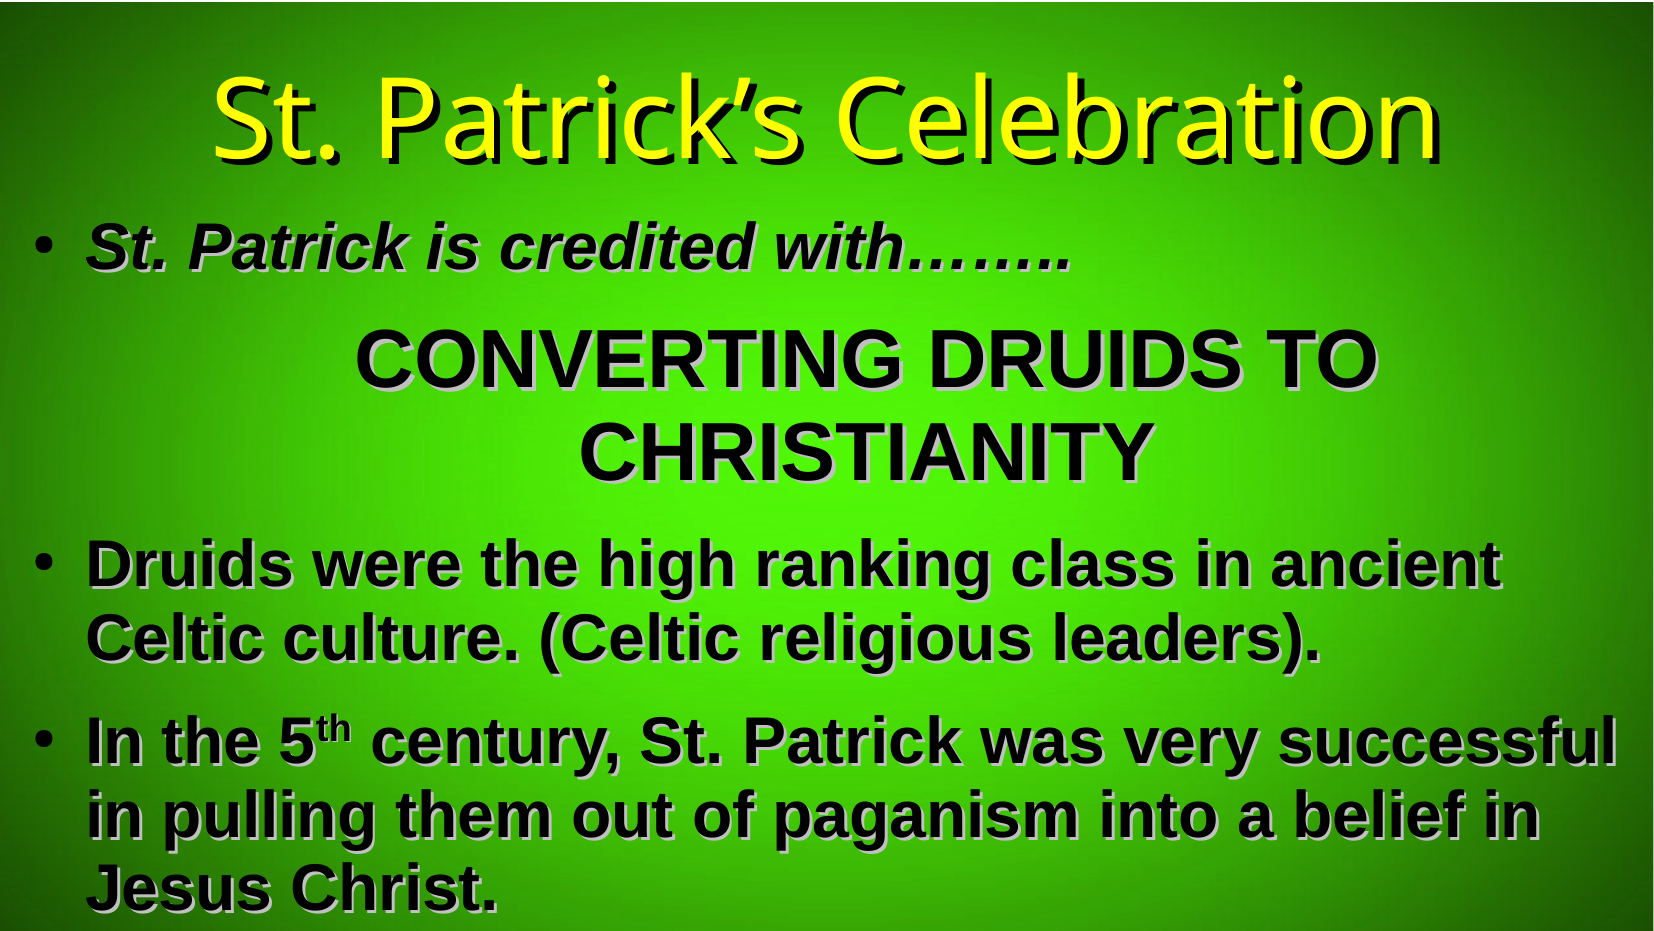

# St. Patrick’s Celebration
St. Patrick is credited with……..
CONVERTING DRUIDS TO CHRISTIANITY
Druids were the high ranking class in ancient Celtic culture. (Celtic religious leaders).
In the 5th century, St. Patrick was very successful in pulling them out of paganism into a belief in Jesus Christ.